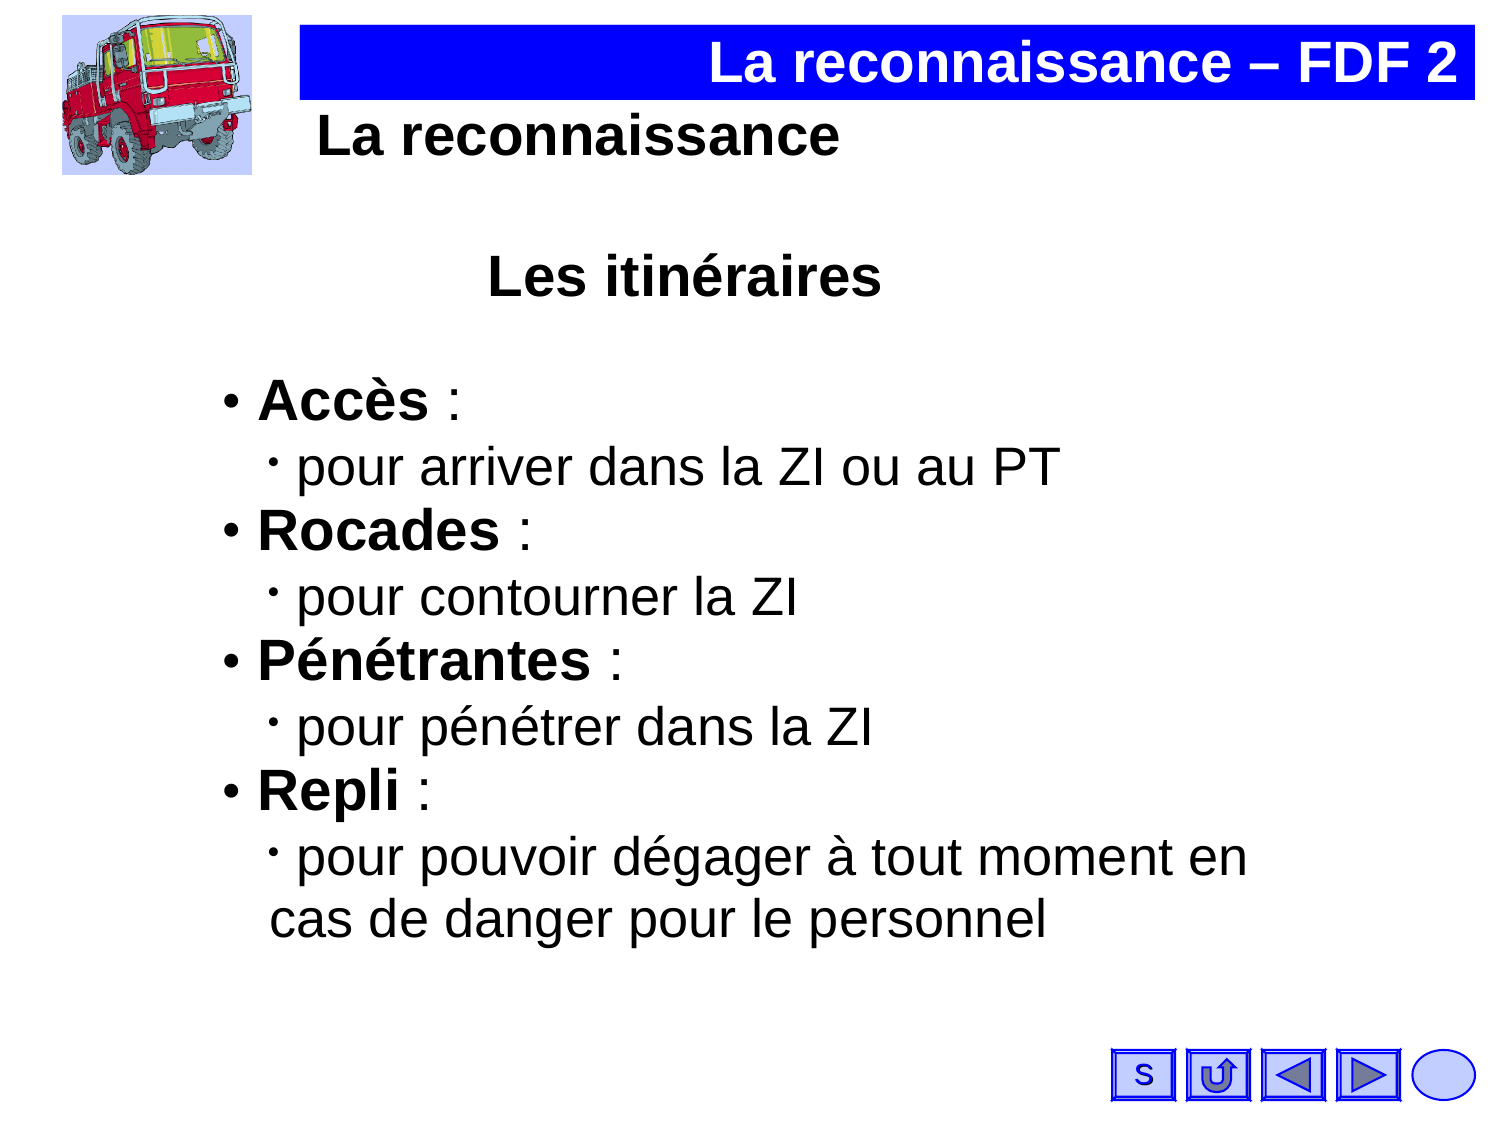

La reconnaissance – FDF 2
La reconnaissance
Les itinéraires
 Accès :
 pour arriver dans la ZI ou au PT
 Rocades :
 pour contourner la ZI
 Pénétrantes :
 pour pénétrer dans la ZI
 Repli :
 pour pouvoir dégager à tout moment en cas de danger pour le personnel